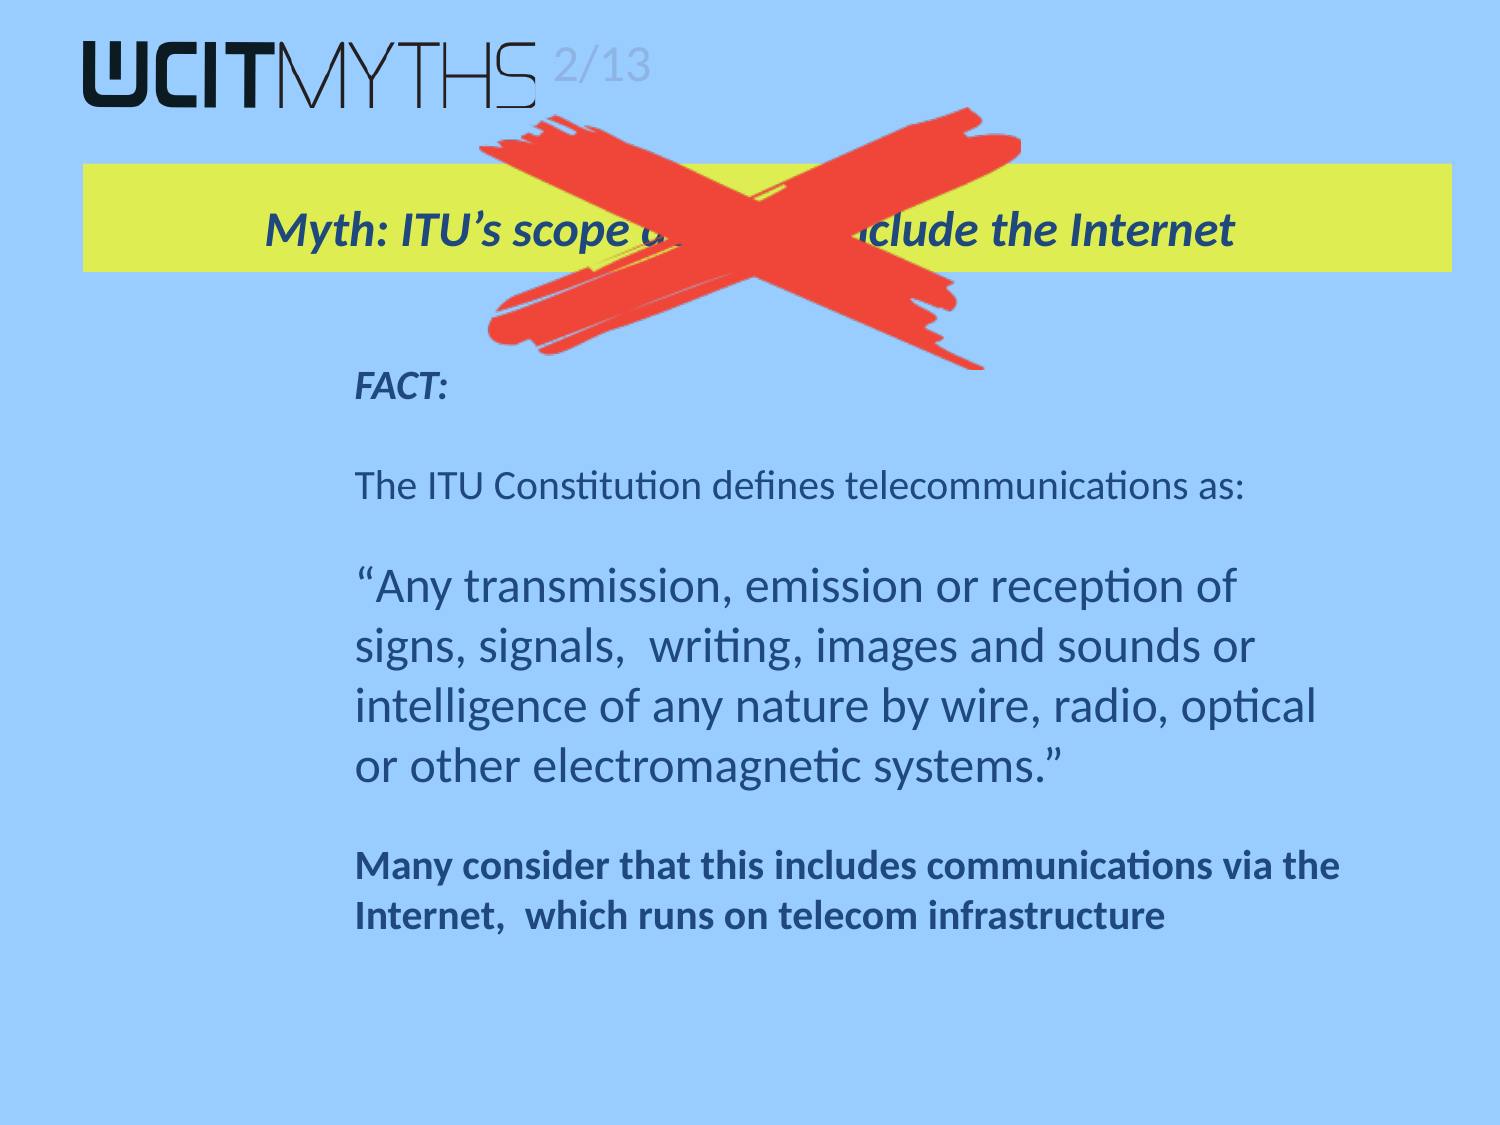

2/13
Myth: ITU’s scope does not include the Internet
FACT:
The ITU Constitution defines telecommunications as:
“Any transmission, emission or reception of signs, signals, writing, images and sounds or intelligence of any nature by wire, radio, optical or other electromagnetic systems.”
Many consider that this includes communications via the Internet, which runs on telecom infrastructure